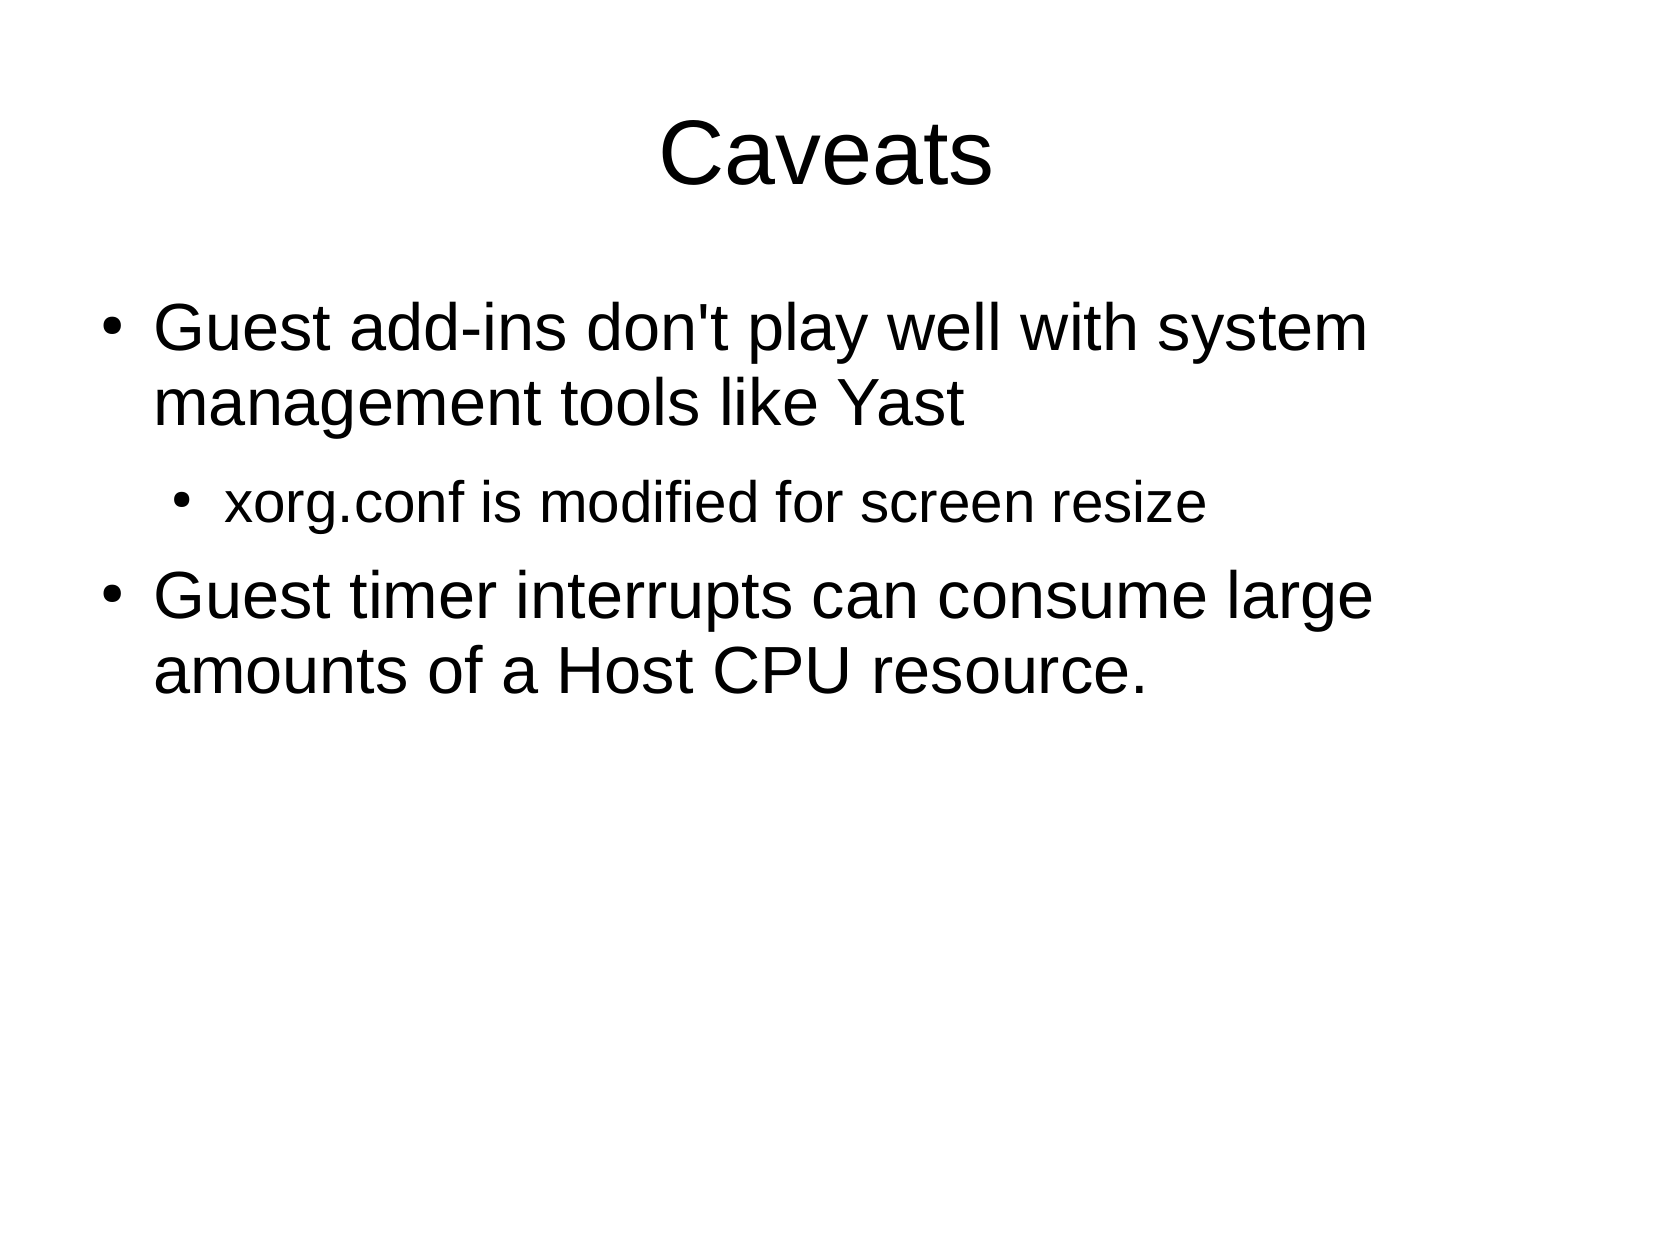

# Caveats
Guest add-ins don't play well with system management tools like Yast
xorg.conf is modified for screen resize
Guest timer interrupts can consume large amounts of a Host CPU resource.